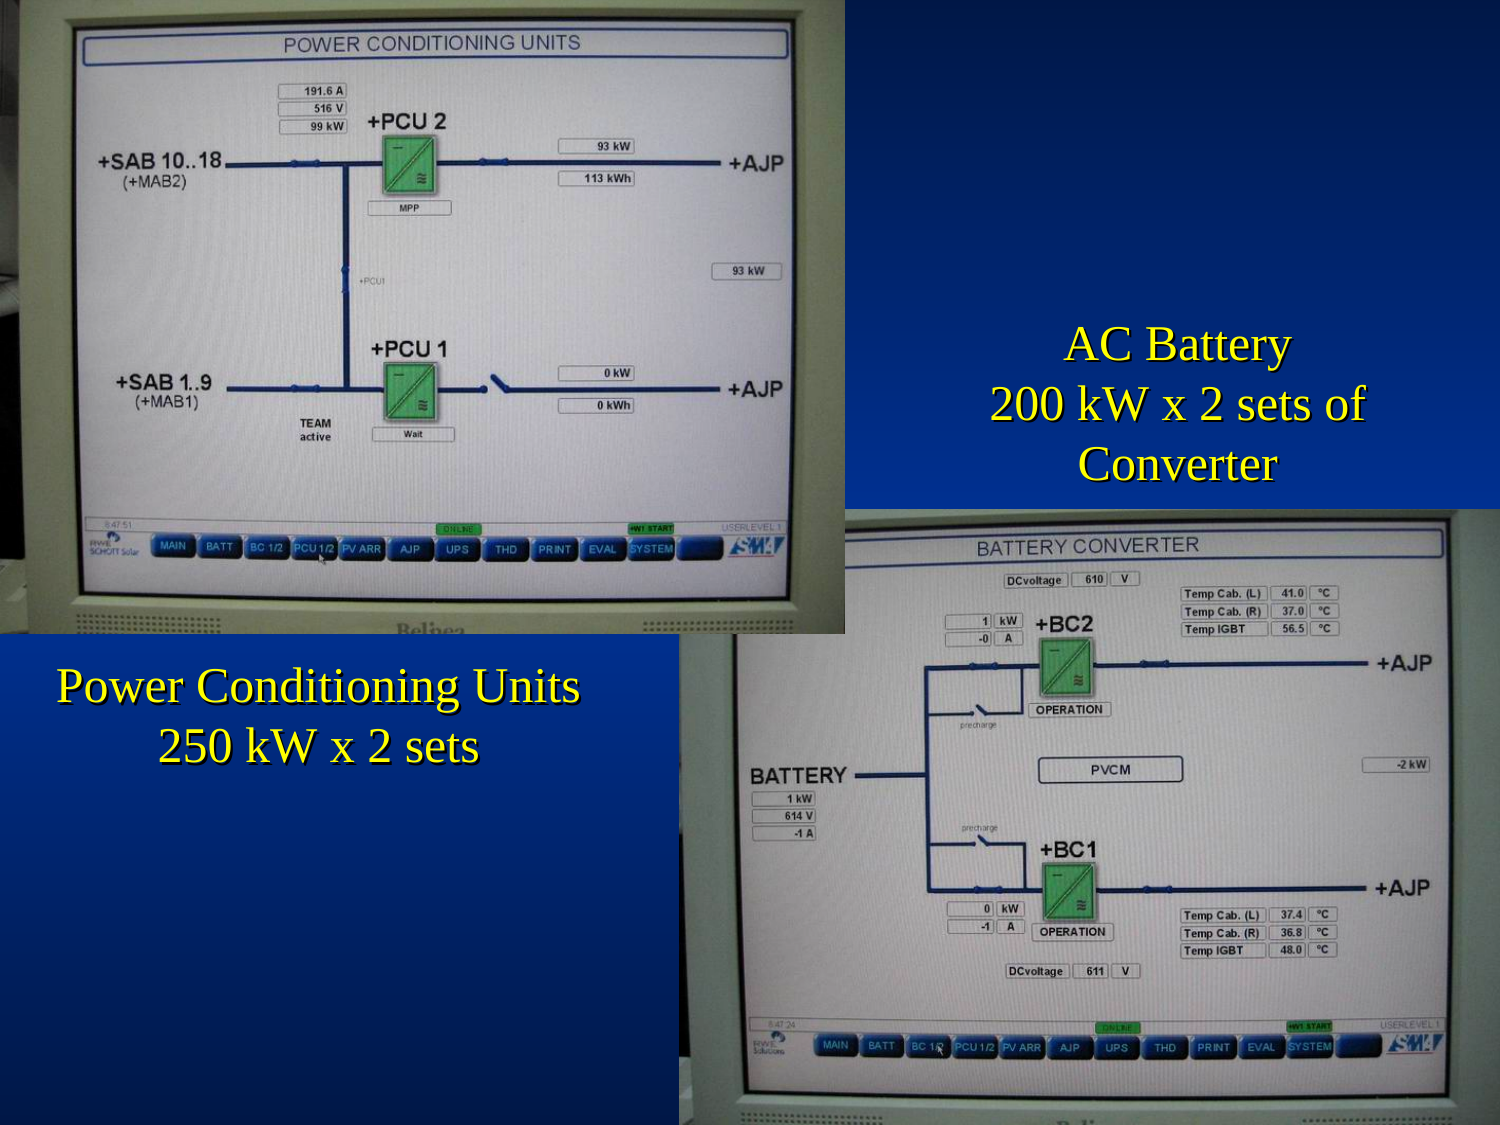

AC Battery
200 kW x 2 sets of
Converter
Power Conditioning Units
250 kW x 2 sets